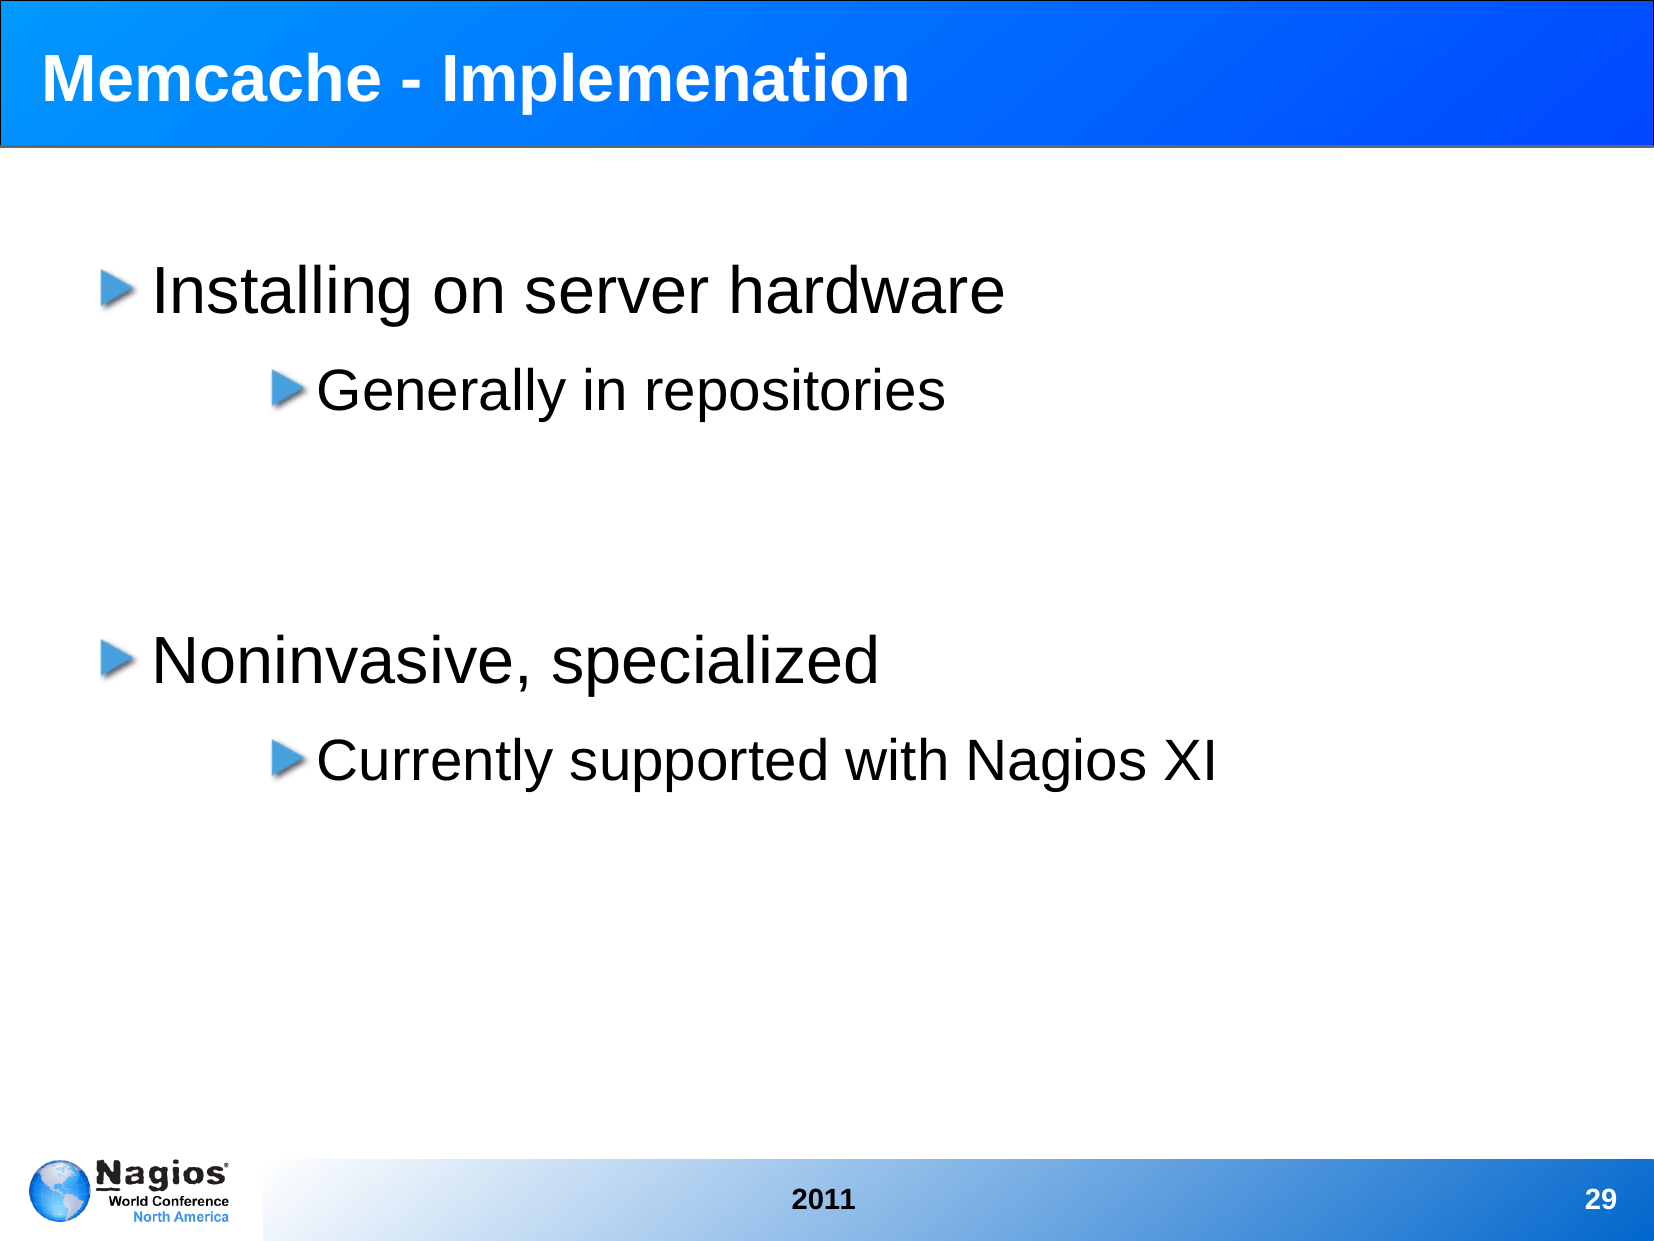

# Memcache - Implemenation
Installing on server hardware
Generally in repositories
Noninvasive, specialized
Currently supported with Nagios XI
2011
29